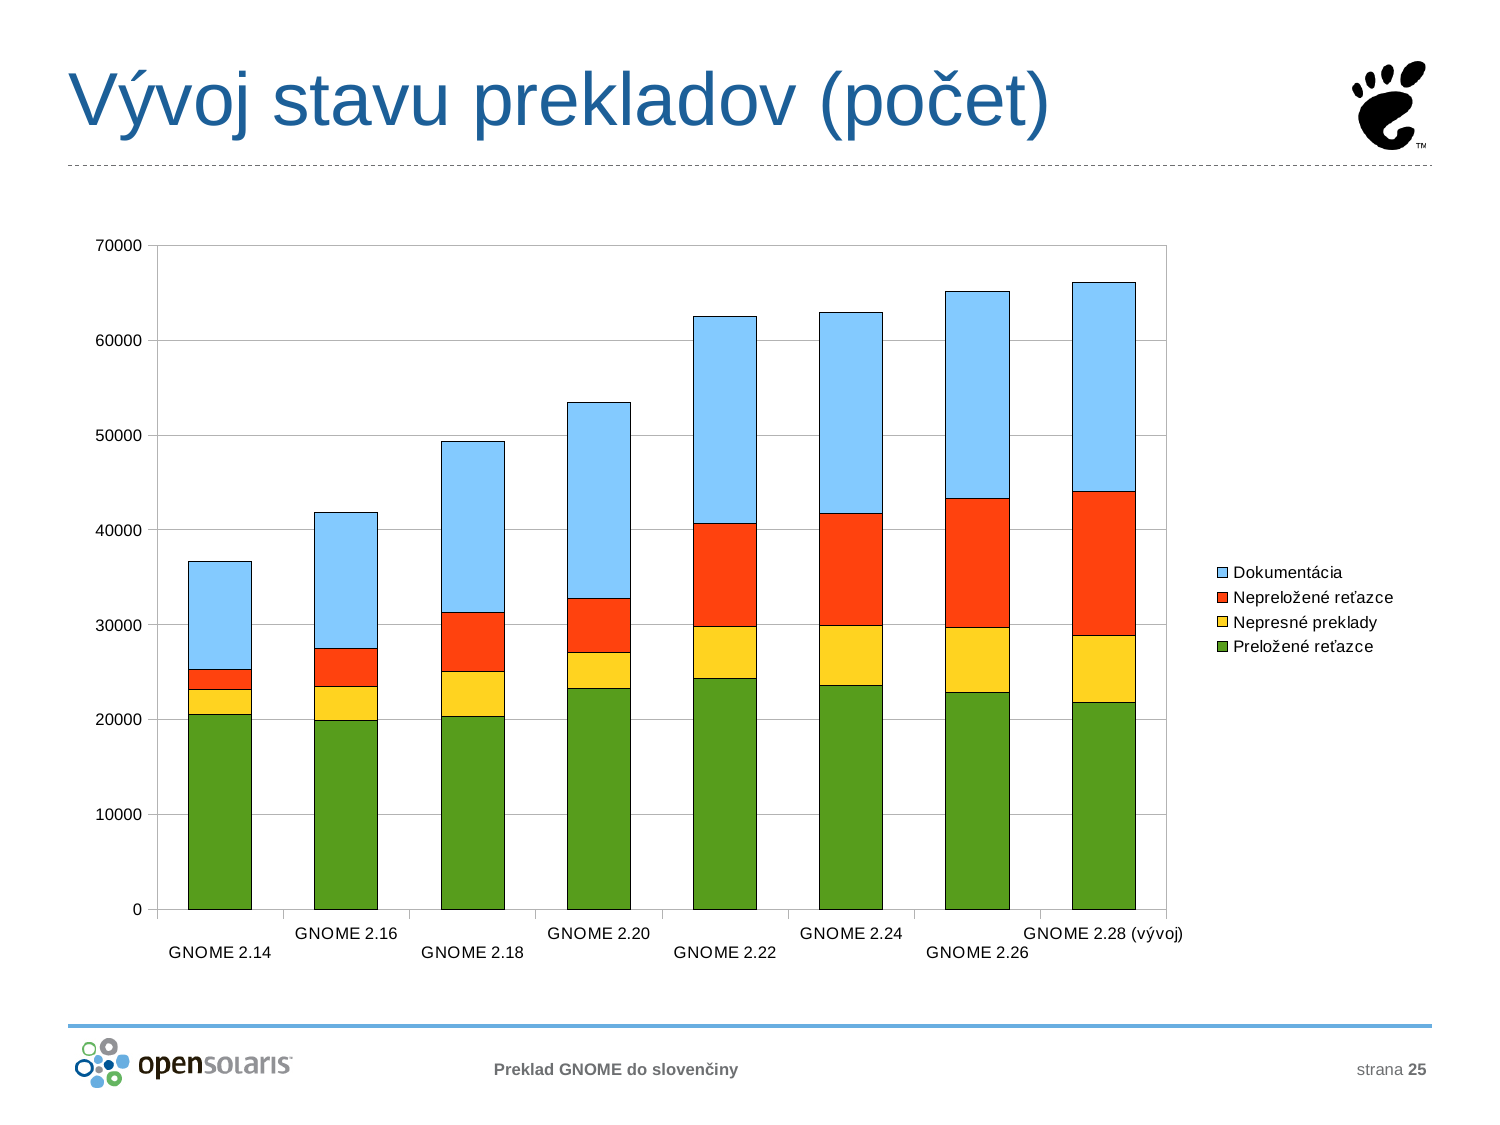

# Vývoj stavu prekladov (počet)
### Chart
| Category | Preložené reťazce | Nepresné preklady | Nepreložené reťazce | Dokumentácia |
|---|---|---|---|---|
| GNOME 2.14 | 20521.0 | 2638.0 | 2093.0 | 11386.0 |
| GNOME 2.16 | 19862.0 | 3619.0 | 3988.0 | 14371.0 |
| GNOME 2.18 | 20325.0 | 4722.0 | 6257.0 | 17977.0 |
| GNOME 2.20 | 23236.0 | 3884.0 | 5686.0 | 20602.0 |
| GNOME 2.22 | 24301.0 | 5516.0 | 10811.0 | 21833.0 |
| GNOME 2.24 | 23643.0 | 6241.0 | 11855.0 | 21181.0 |
| GNOME 2.26 | 22849.0 | 6833.0 | 13672.0 | 21755.0 |
| GNOME 2.28 (vývoj) | 21847.0 | 7042.0 | 15114.0 | 22021.0 |25